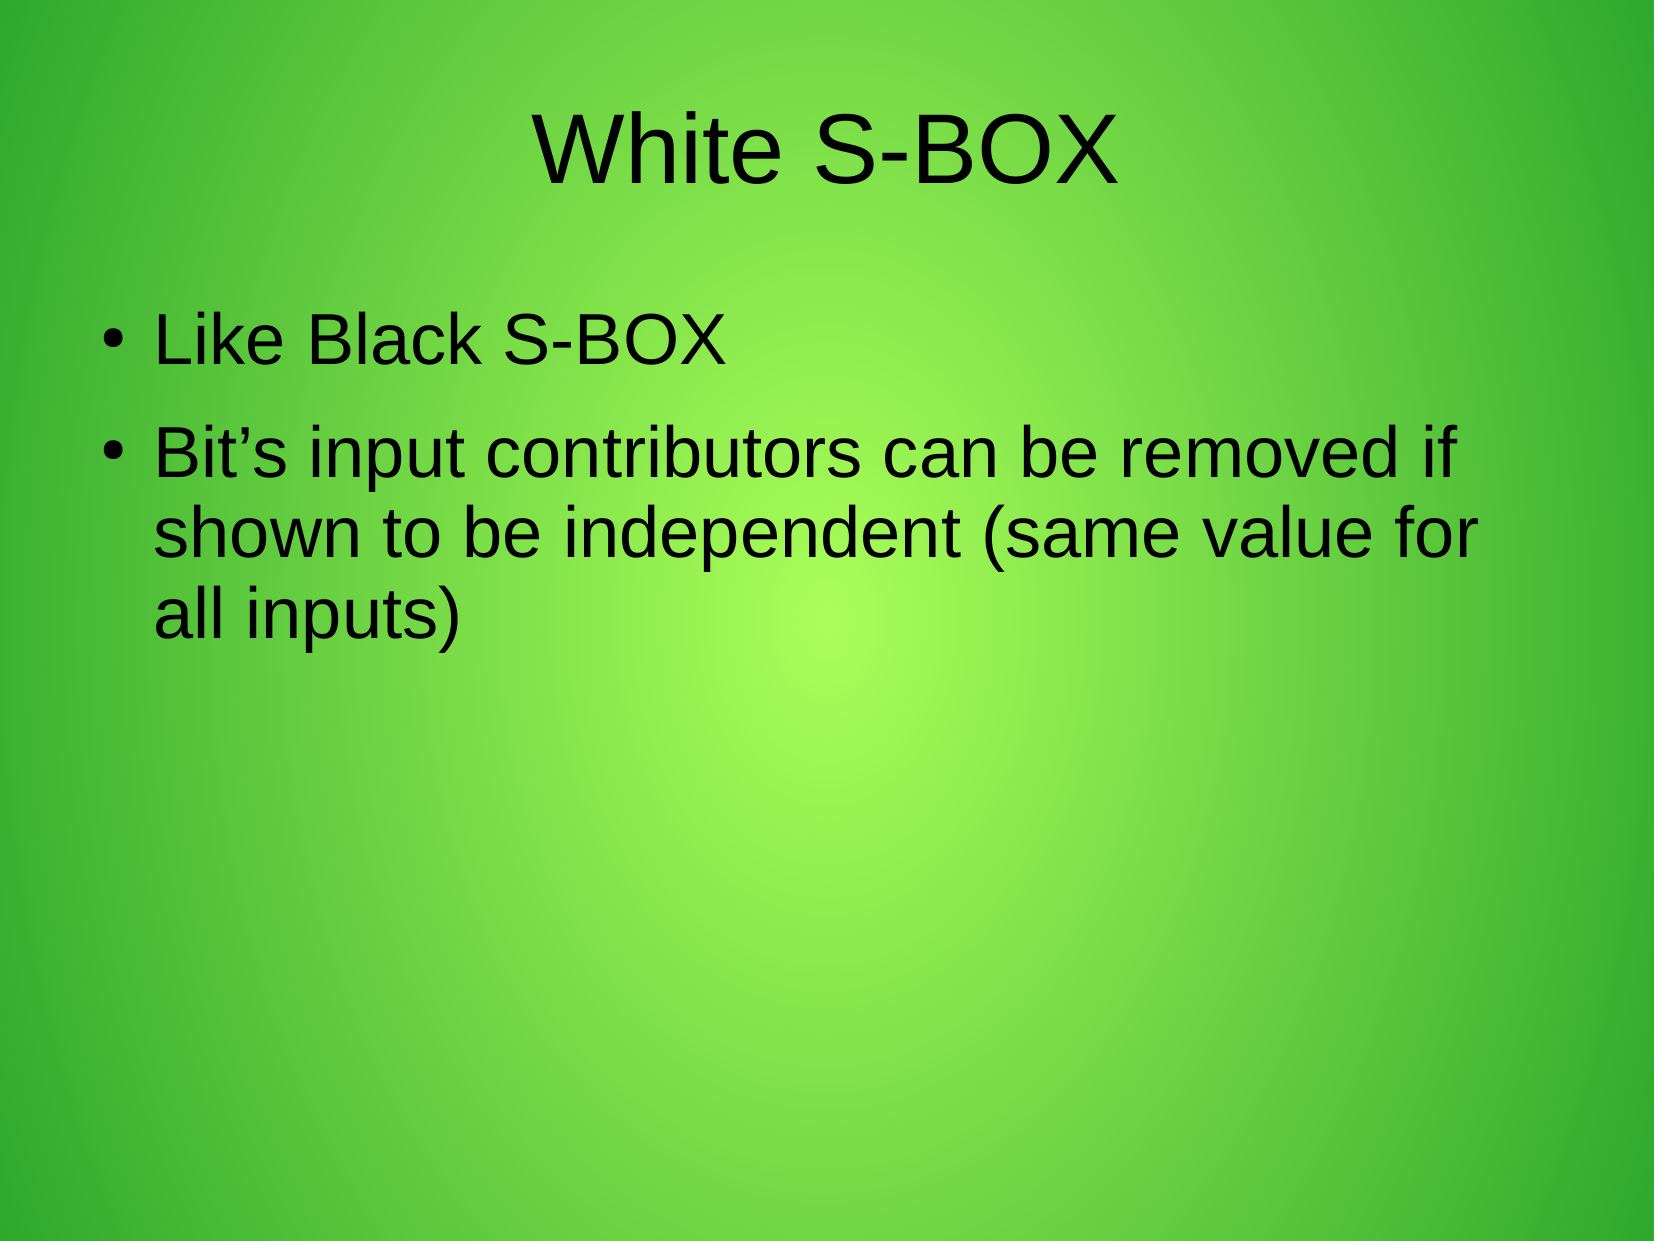

# White S-BOX
Like Black S-BOX
Bit’s input contributors can be removed if shown to be independent (same value for all inputs)